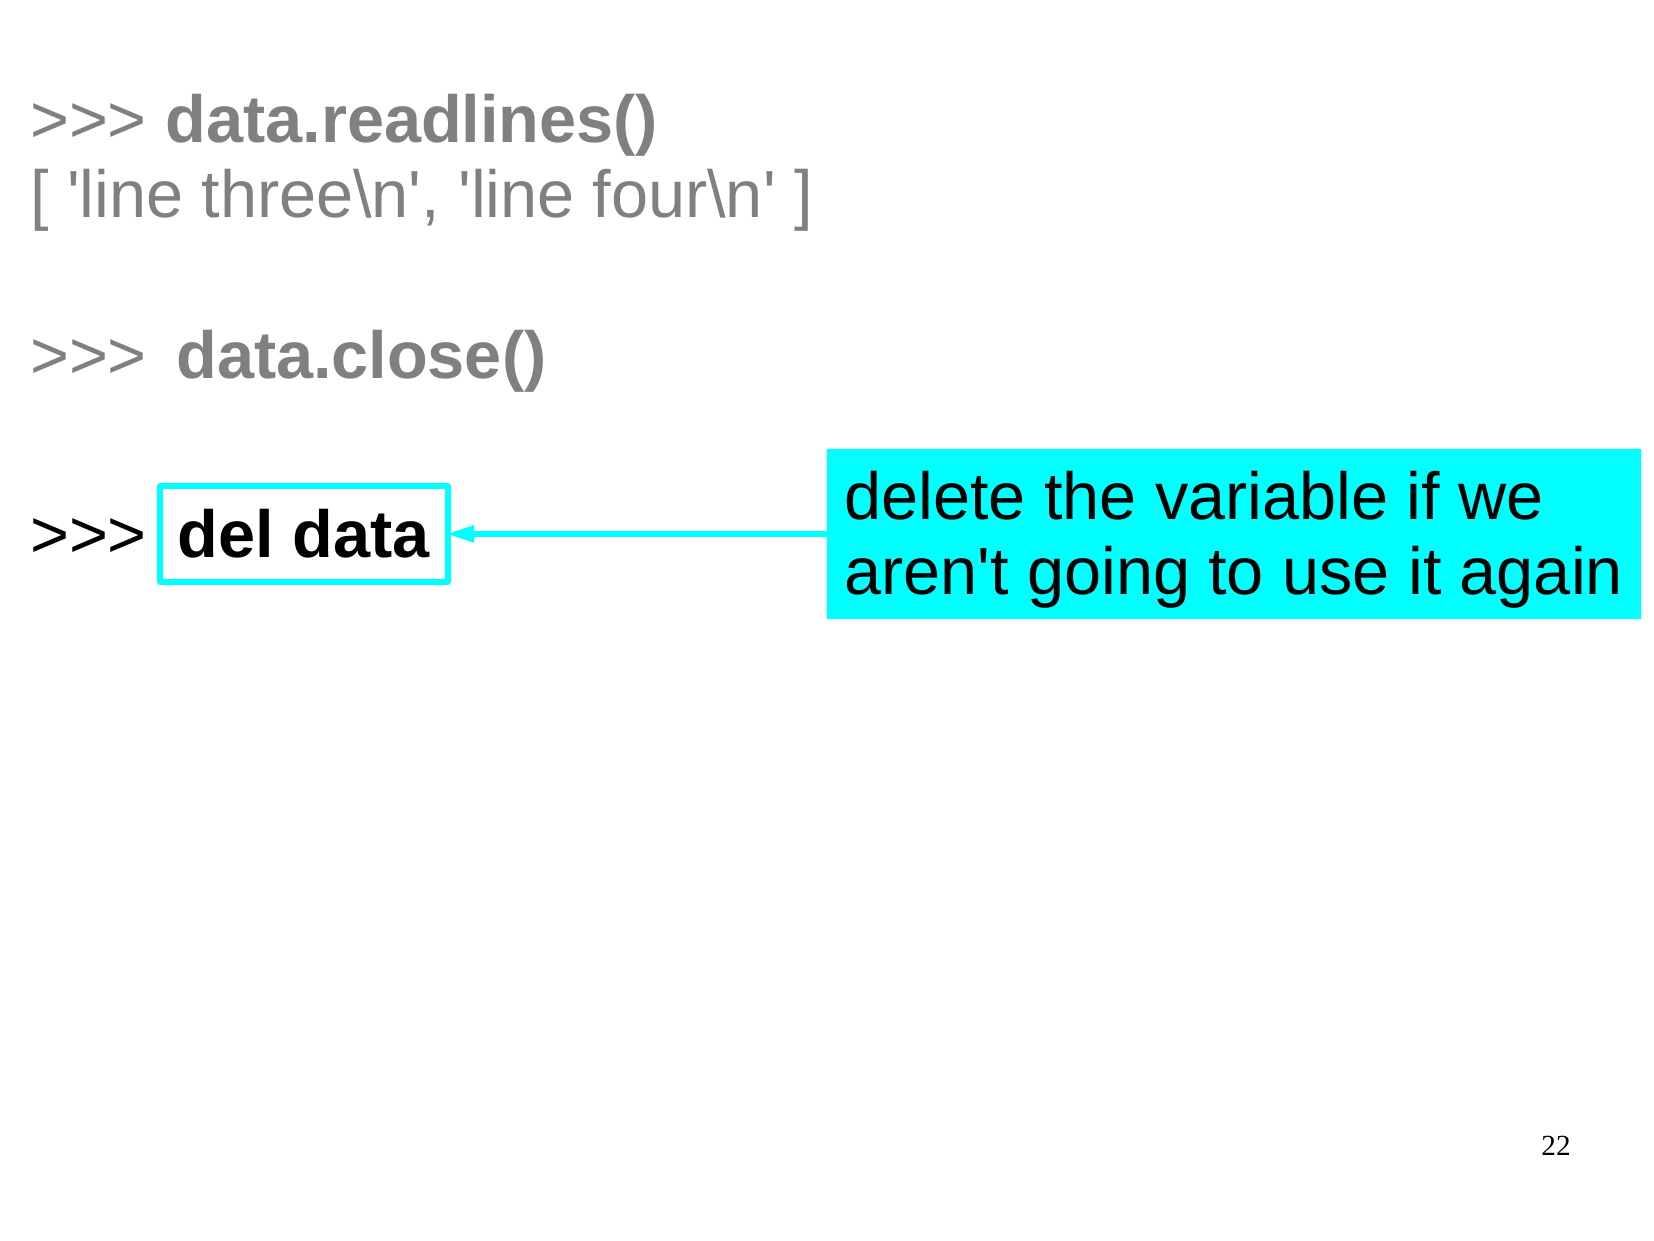

>>> data.readlines()
[ 'line three\n', 'line four\n' ]
>>>
data.close()
delete the variable if we
aren't going to use it again
>>>
del data
22